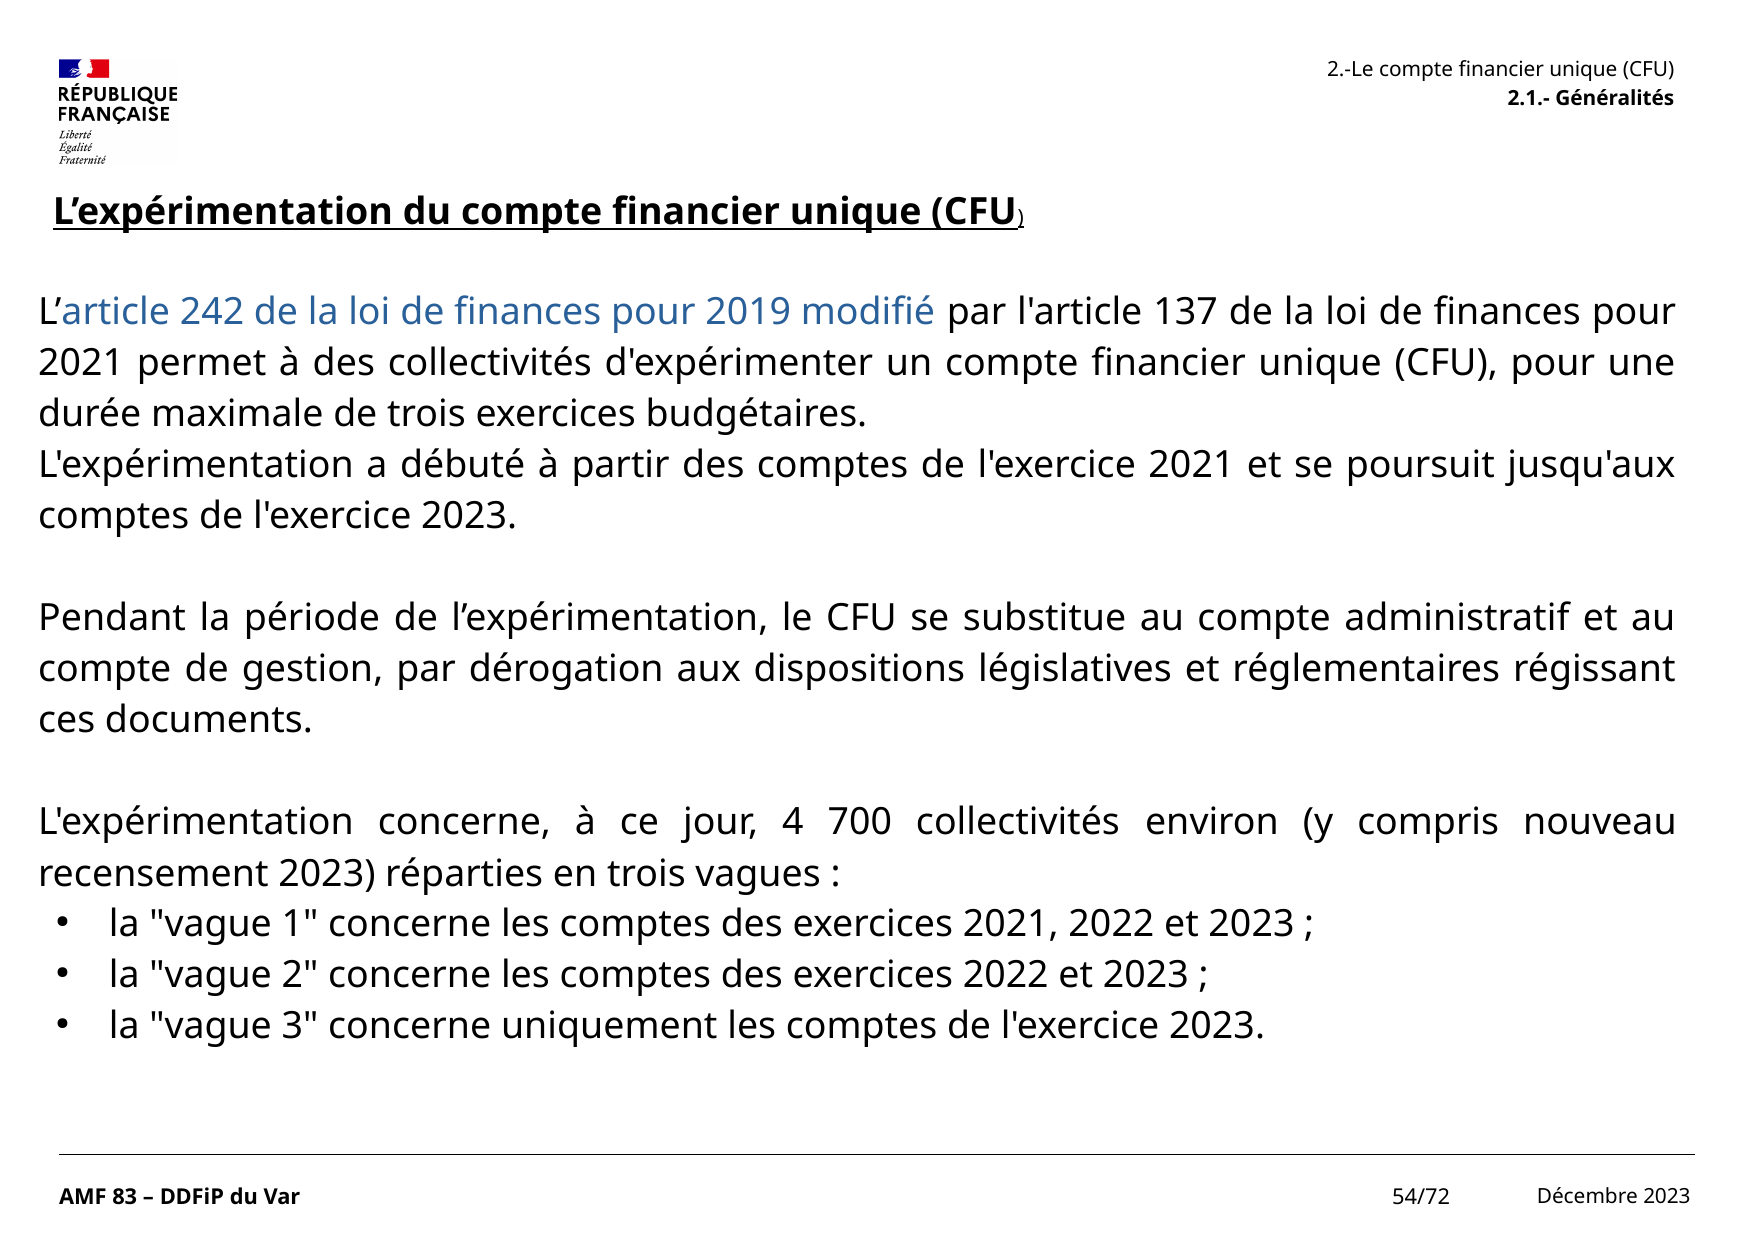

2.-Le compte financier unique (CFU)
2.1.- Généralités
L’expérimentation du compte financier unique (CFU)
# L’article 242 de la loi de finances pour 2019 modifié par l'article 137 de la loi de finances pour 2021 permet à des collectivités d'expérimenter un compte financier unique (CFU), pour une durée maximale de trois exercices budgétaires.
L'expérimentation a débuté à partir des comptes de l'exercice 2021 et se poursuit jusqu'aux comptes de l'exercice 2023.
Pendant la période de l’expérimentation, le CFU se substitue au compte administratif et au compte de gestion, par dérogation aux dispositions législatives et réglementaires régissant ces documents.
L'expérimentation concerne, à ce jour, 4 700 collectivités environ (y compris nouveau recensement 2023) réparties en trois vagues :
la "vague 1" concerne les comptes des exercices 2021, 2022 et 2023 ;
la "vague 2" concerne les comptes des exercices 2022 et 2023 ;
la "vague 3" concerne uniquement les comptes de l'exercice 2023.